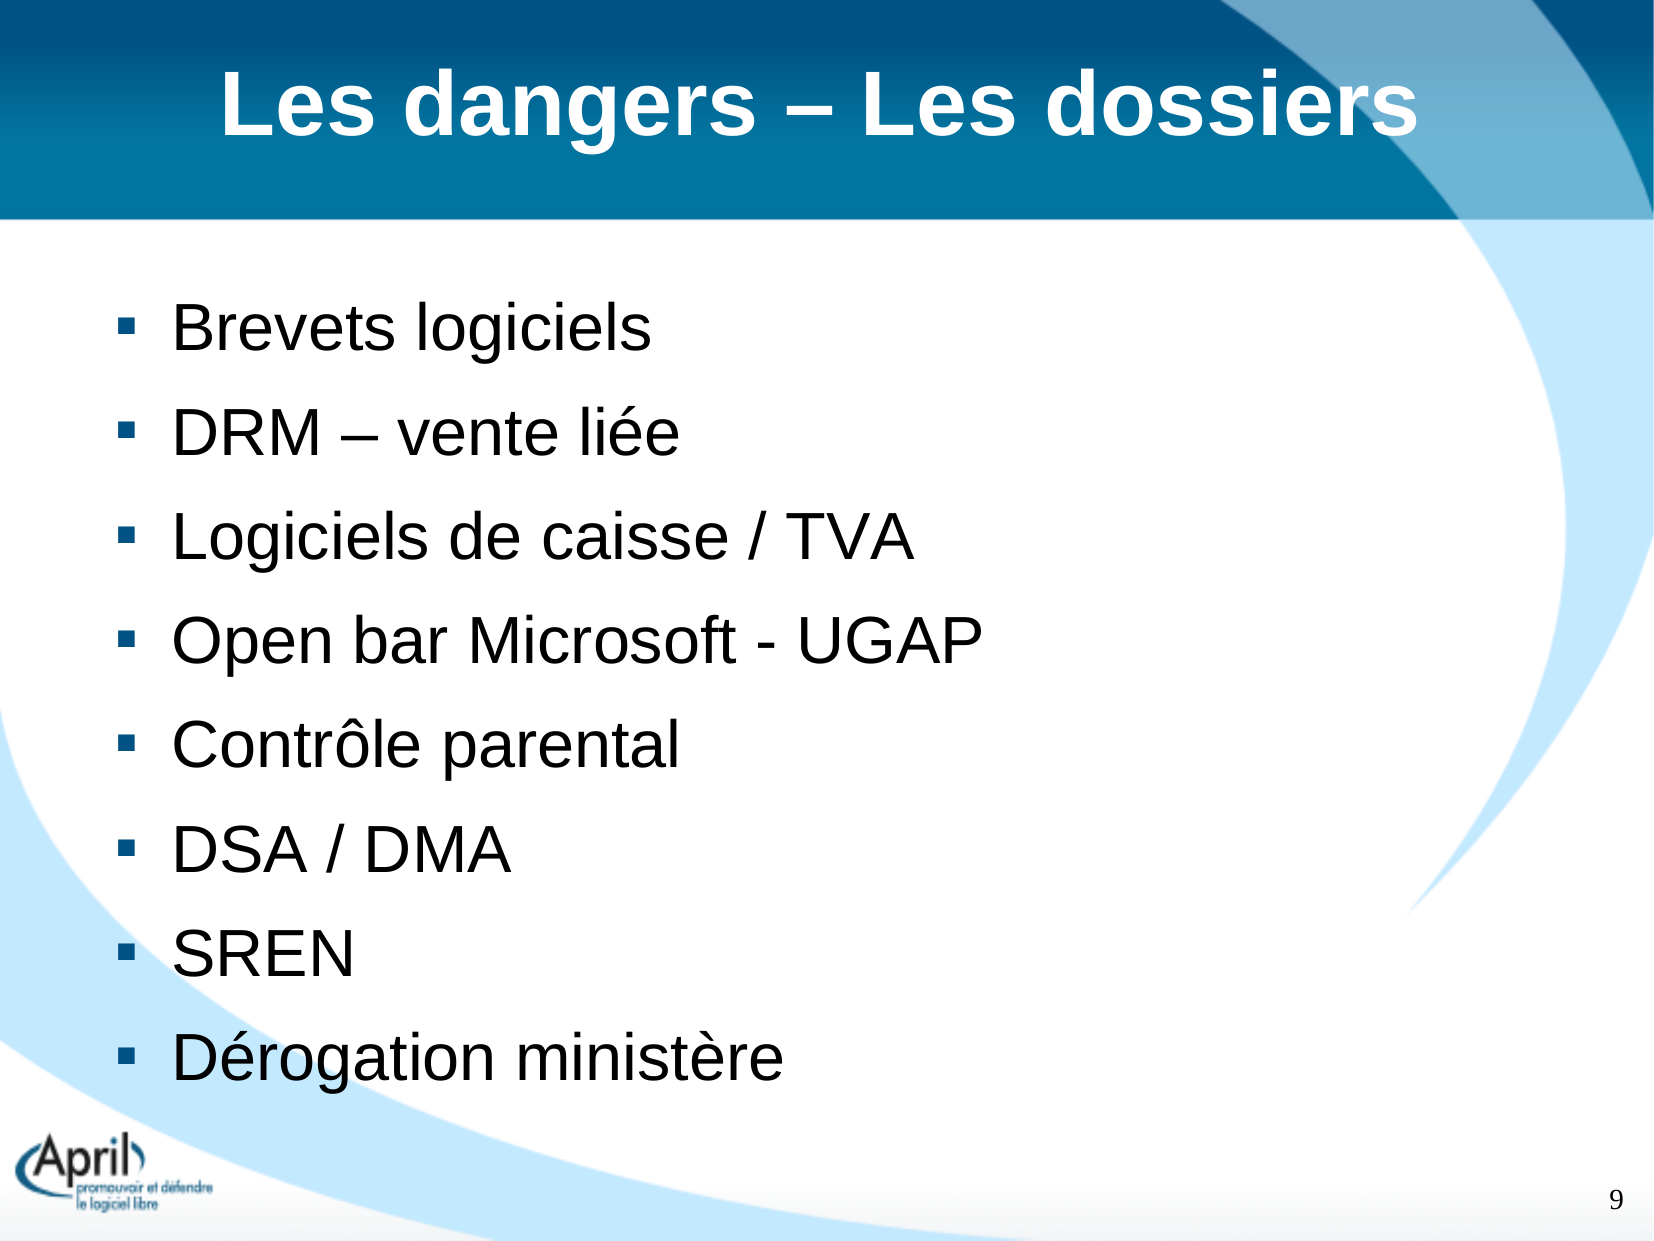

# Les dangers – Les dossiers
Brevets logiciels
DRM – vente liée
Logiciels de caisse / TVA
Open bar Microsoft - UGAP
Contrôle parental
DSA / DMA
SREN
Dérogation ministère
9